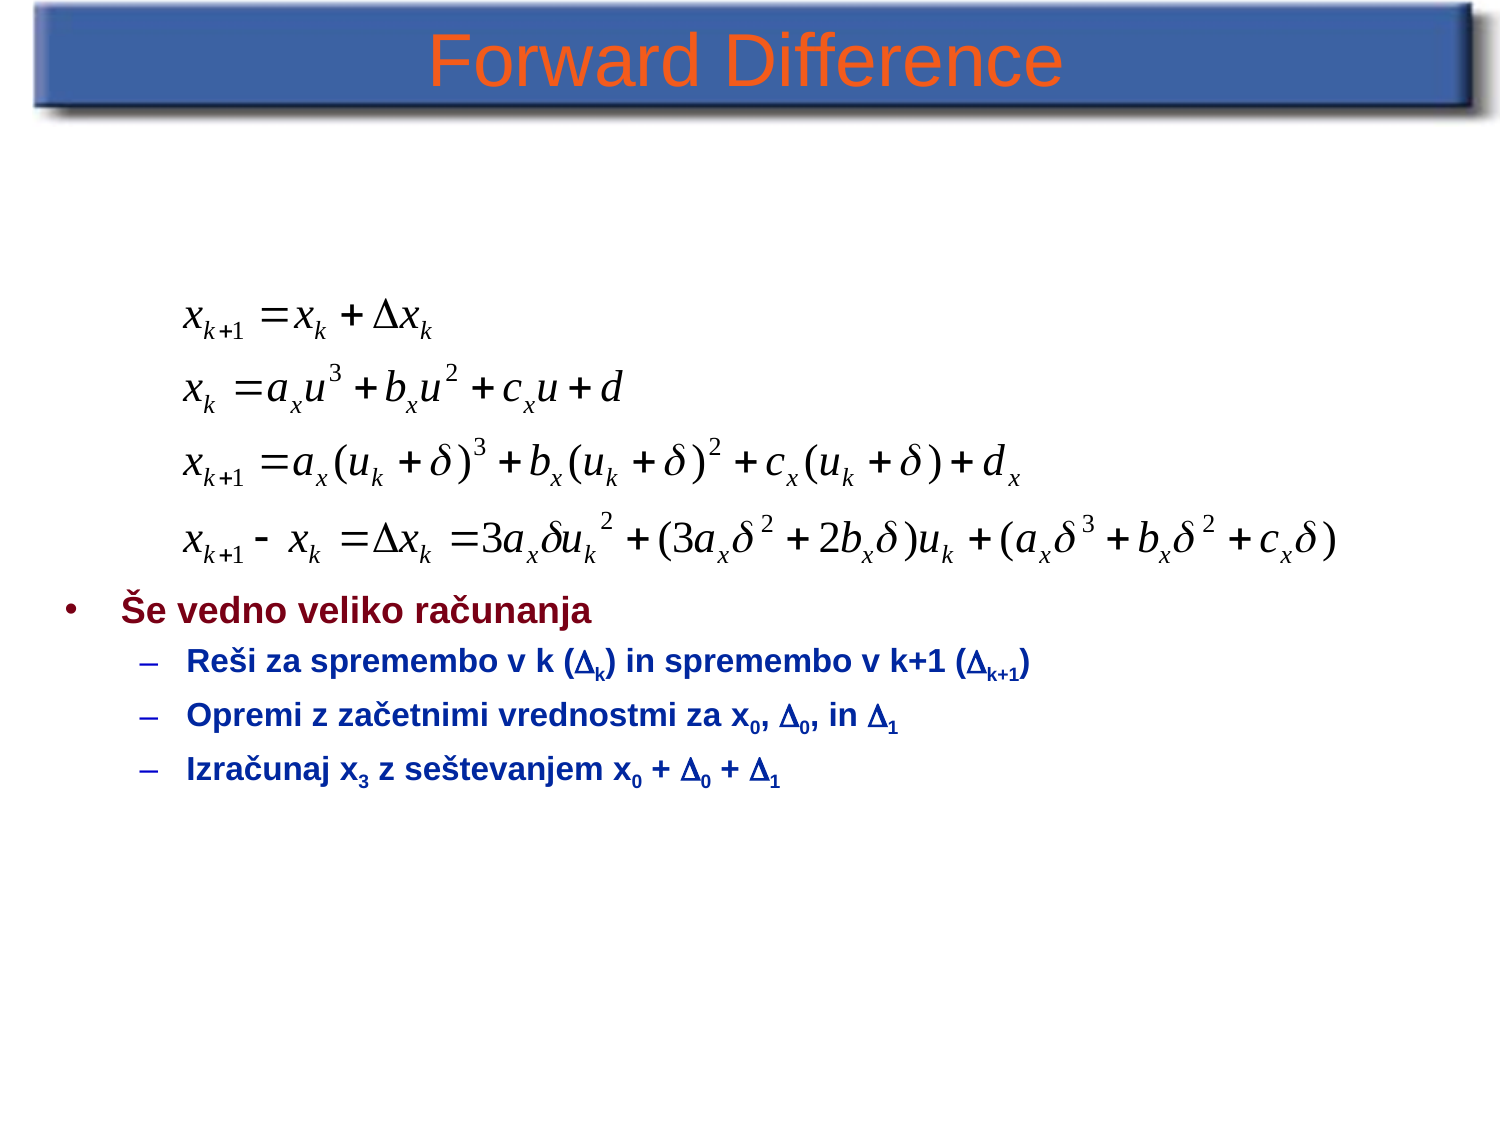

# Forward Difference
Še vedno veliko računanja
Reši za spremembo v k (k) in spremembo v k+1 (k+1)
Opremi z začetnimi vrednostmi za x0, 0, in 1
Izračunaj x3 z seštevanjem x0 + 0 + 1